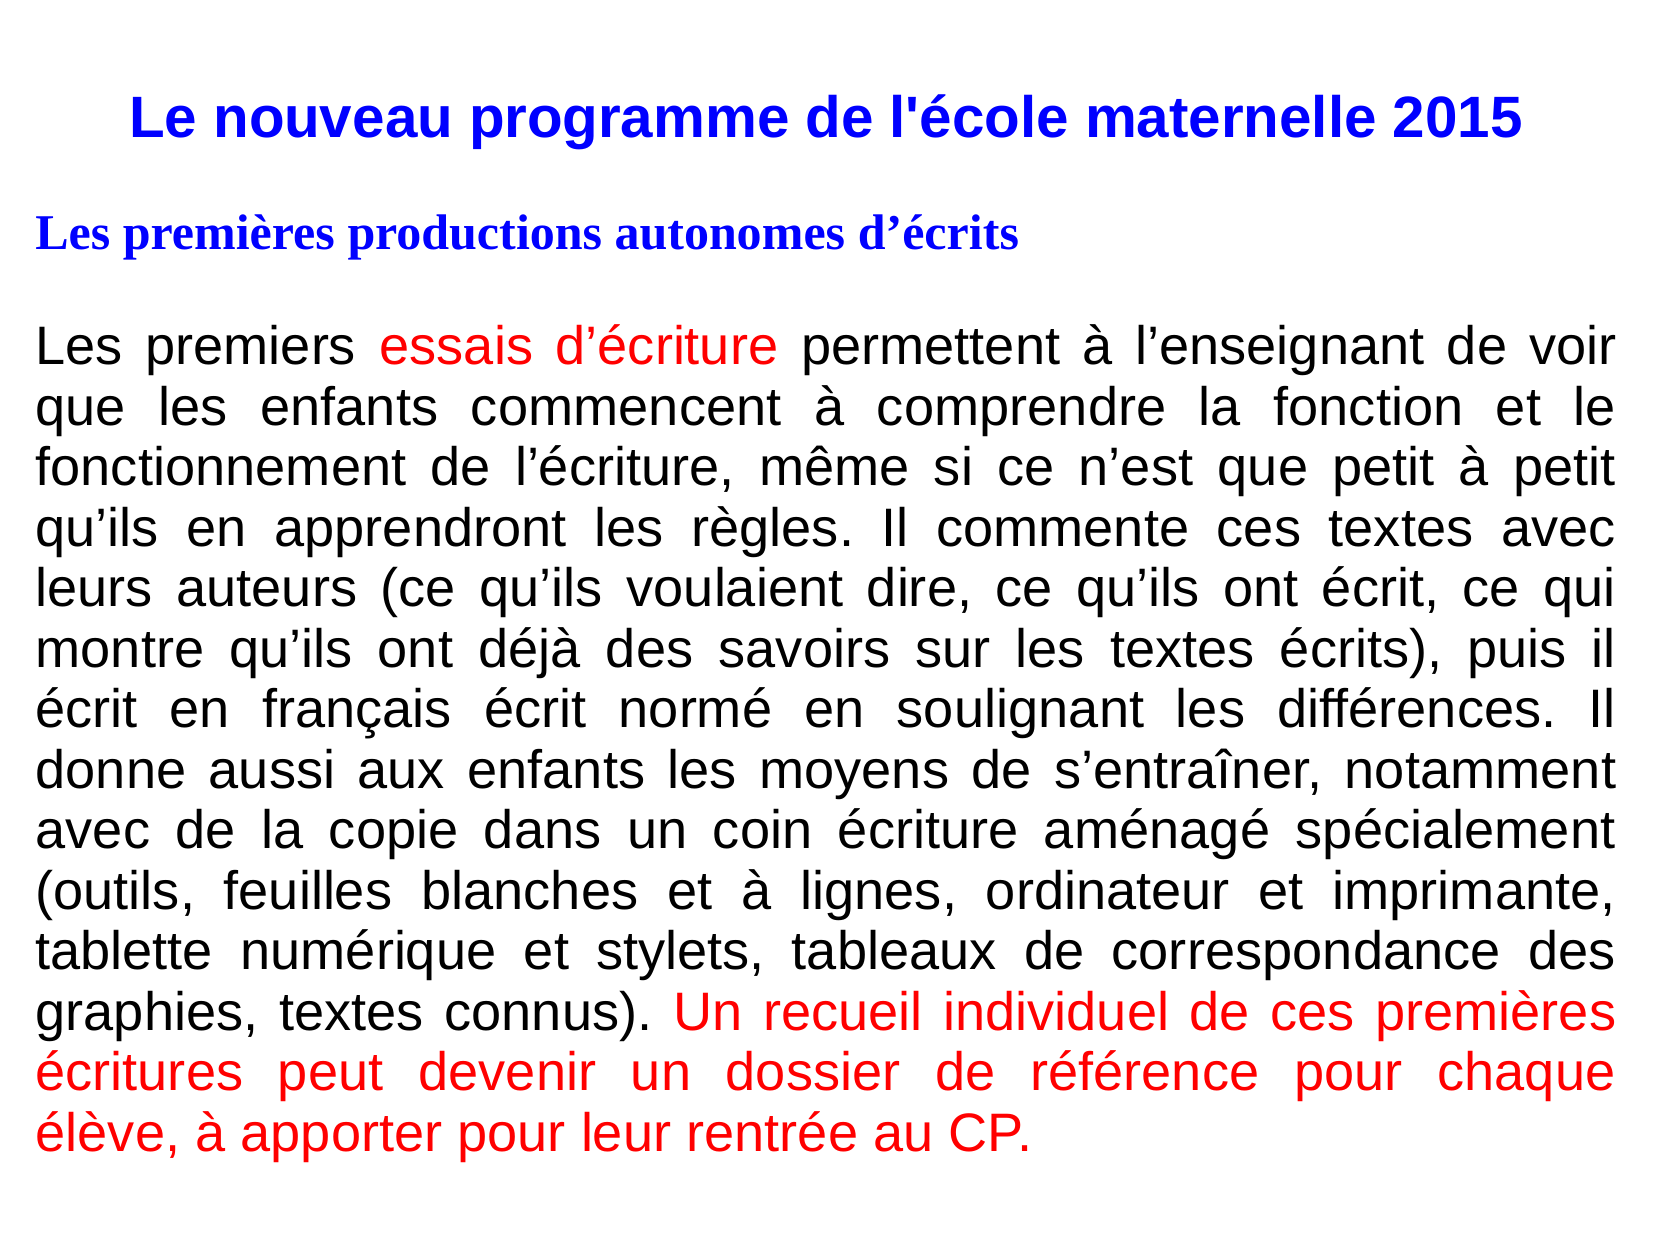

# Le nouveau programme de l'école maternelle 2015
Les premières productions autonomes d’écrits
Les premiers essais d’écriture permettent à l’enseignant de voir que les enfants commencent à comprendre la fonction et le fonctionnement de l’écriture, même si ce n’est que petit à petit qu’ils en apprendront les règles. Il commente ces textes avec leurs auteurs (ce qu’ils voulaient dire, ce qu’ils ont écrit, ce qui montre qu’ils ont déjà des savoirs sur les textes écrits), puis il écrit en français écrit normé en soulignant les différences. Il donne aussi aux enfants les moyens de s’entraîner, notamment avec de la copie dans un coin écriture aménagé spécialement (outils, feuilles blanches et à lignes, ordinateur et imprimante, tablette numérique et stylets, tableaux de correspondance des graphies, textes connus). Un recueil individuel de ces premières écritures peut devenir un dossier de référence pour chaque élève, à apporter pour leur rentrée au CP.